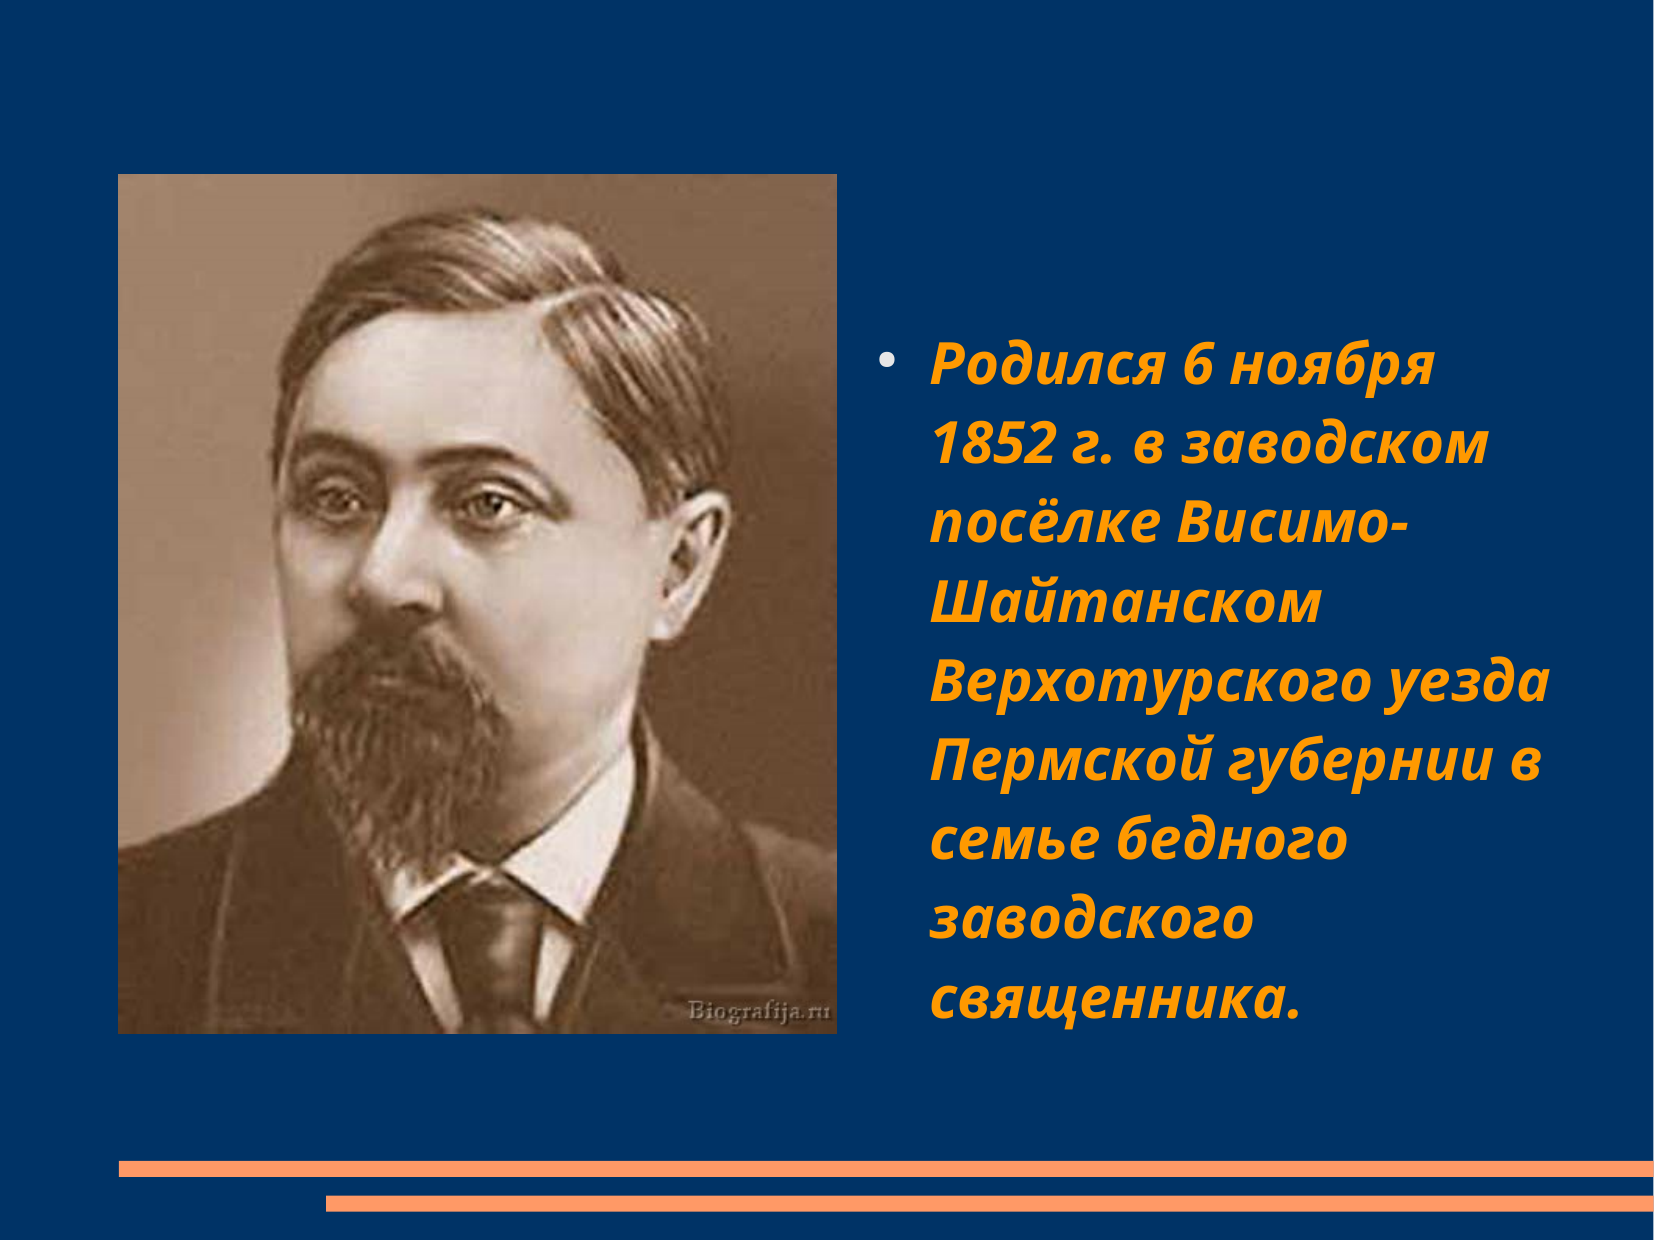

# Родился 6 ноября 1852 г. в заводском посёлке Висимо-Шайтанском Верхотурского уезда Пермской губернии в семье бедного заводского священника.